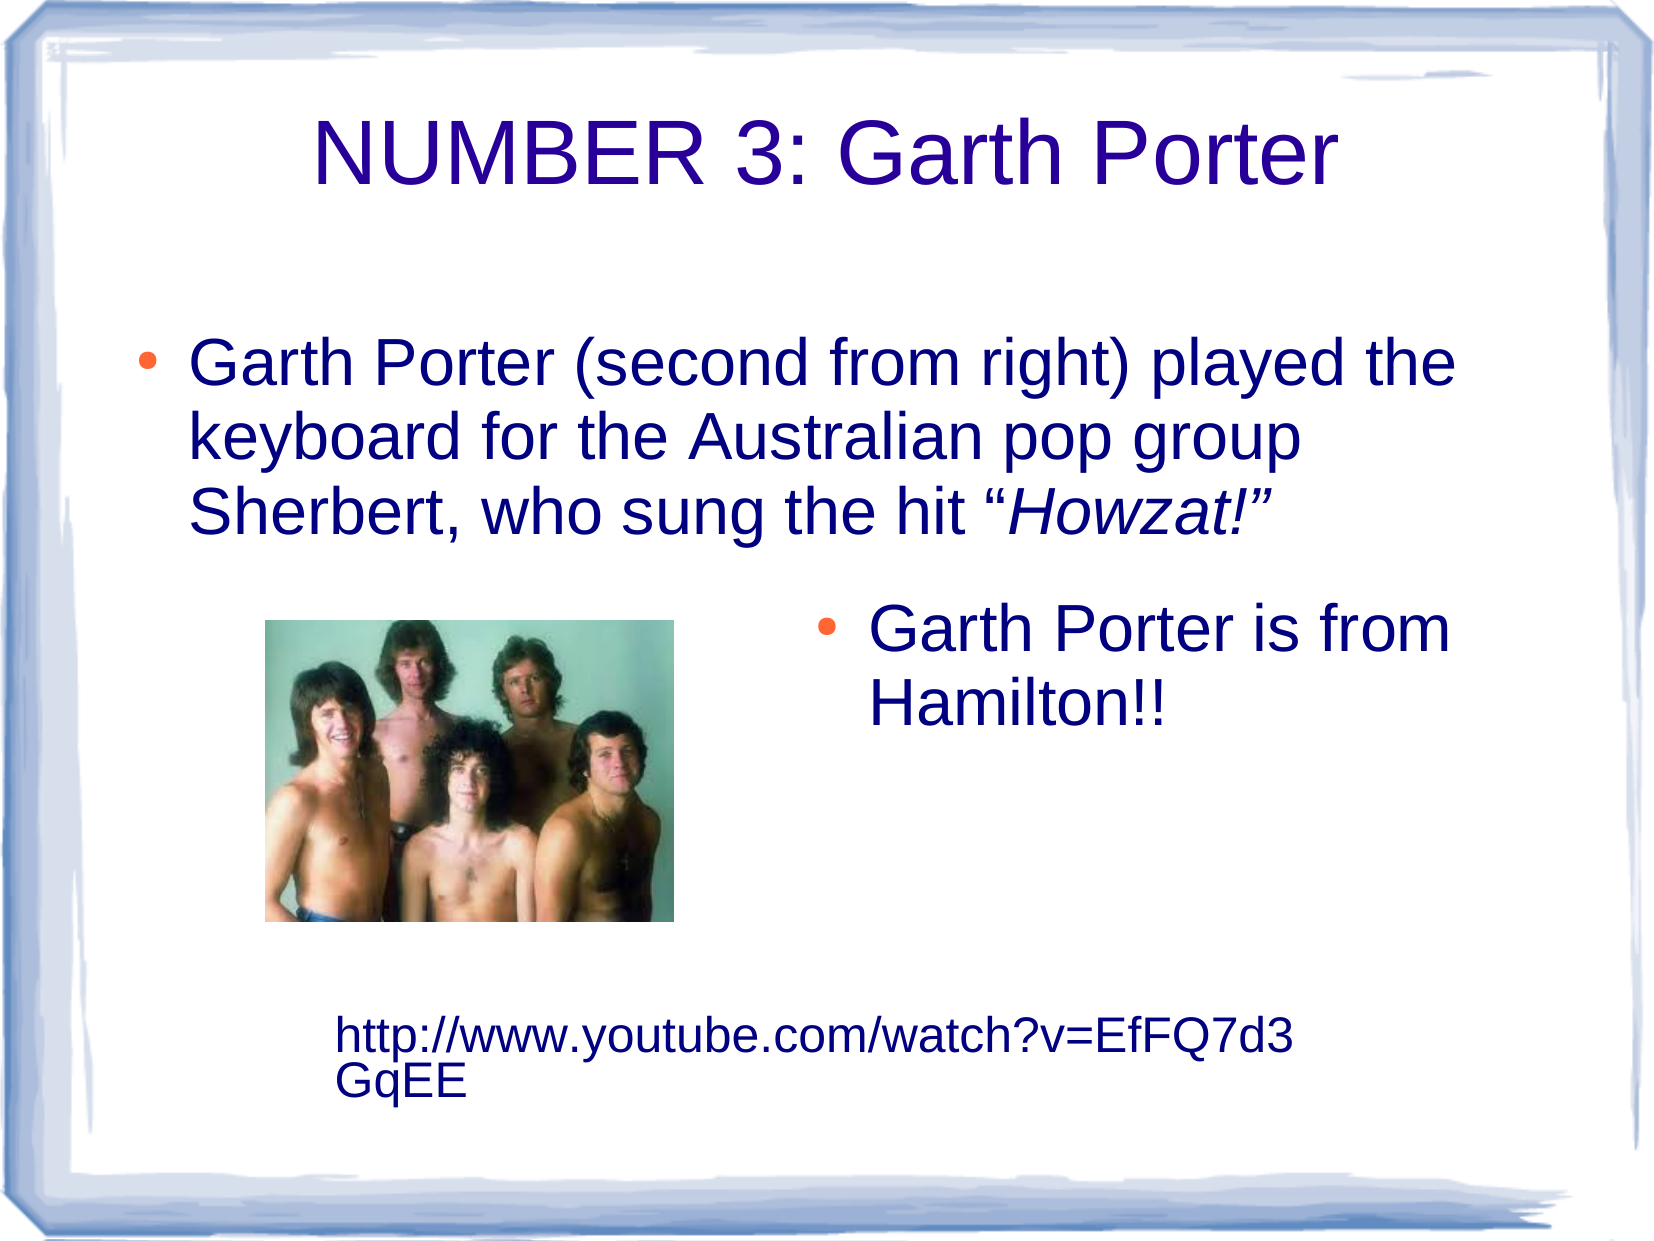

# NUMBER 3: Garth Porter
Garth Porter (second from right) played the keyboard for the Australian pop group Sherbert, who sung the hit “Howzat!”
Garth Porter is from Hamilton!!
http://www.youtube.com/watch?v=EfFQ7d3GqEE